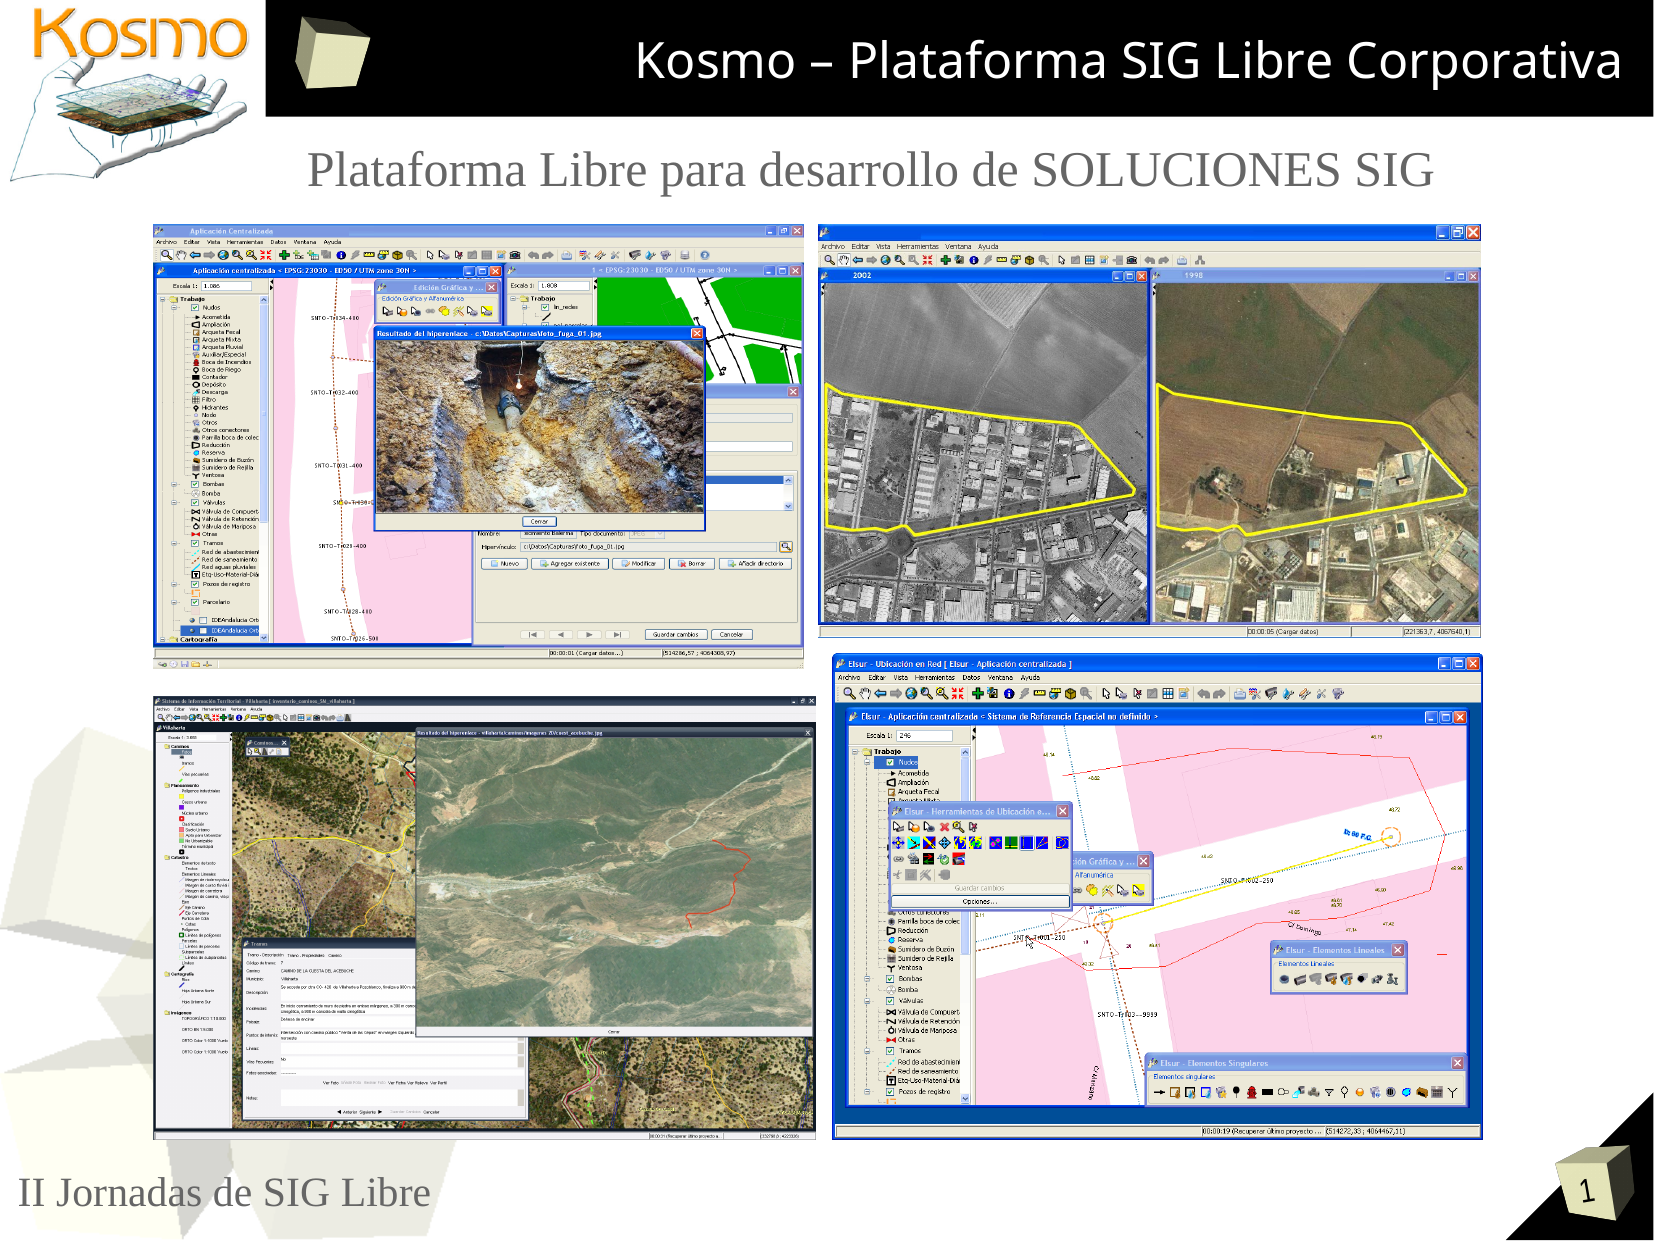

# Kosmo – Plataforma SIG Libre Corporativa
Plataforma Libre para desarrollo de SOLUCIONES SIG